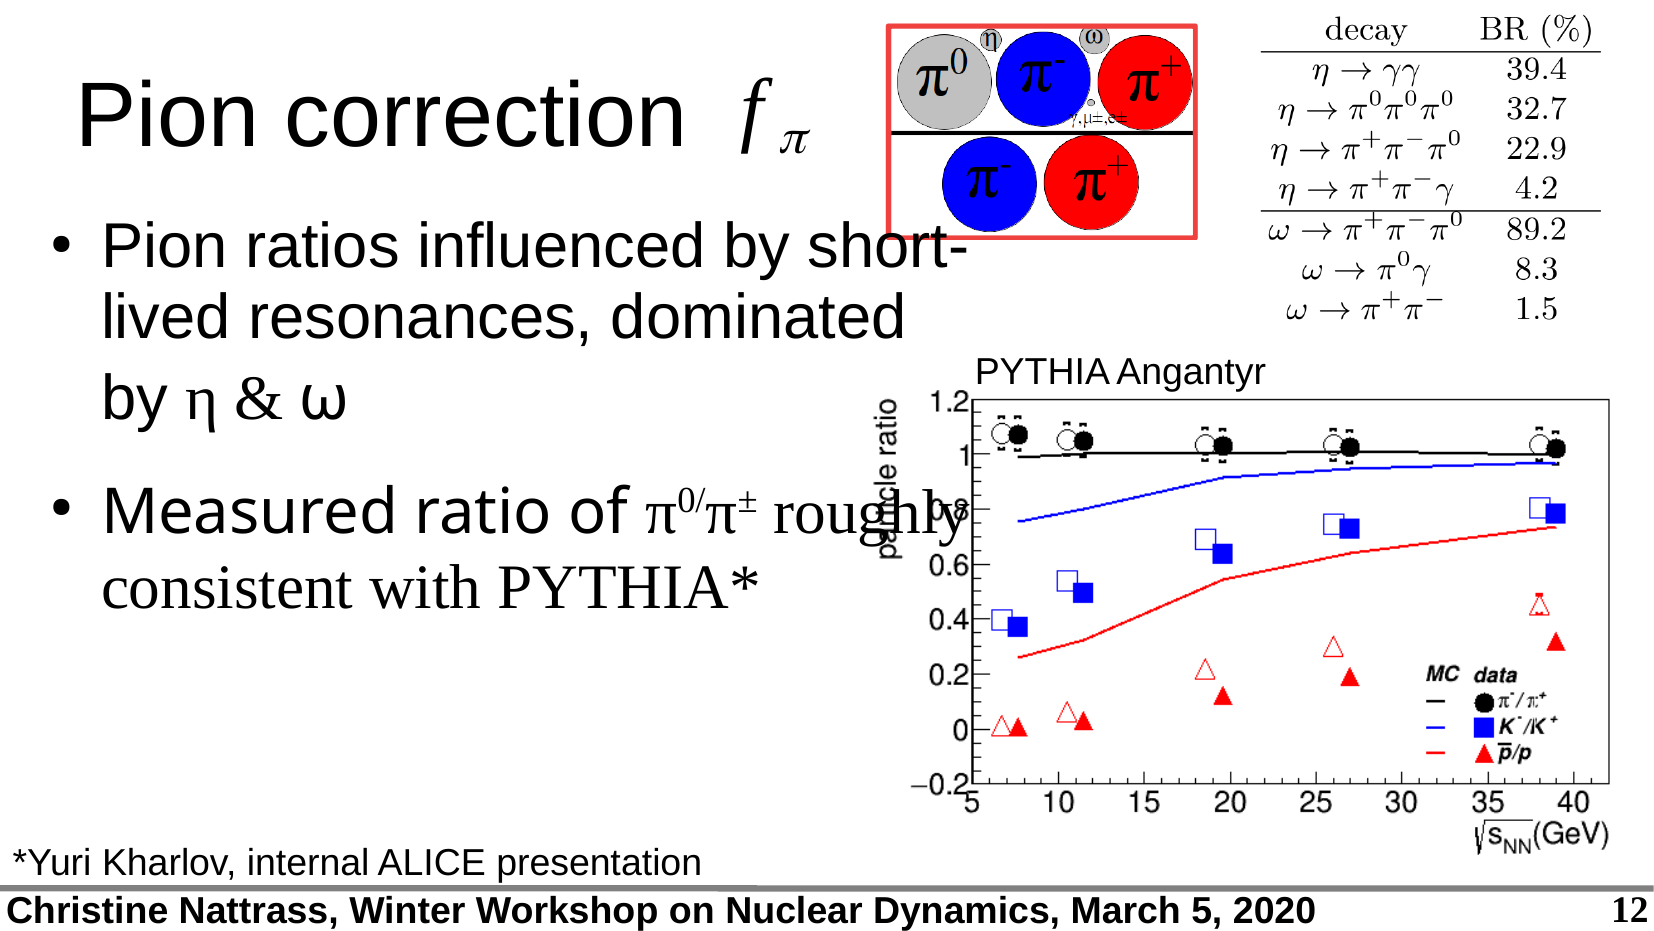

# Pion correction
Pion ratios influenced by short-lived resonances, dominated by η & ω
Measured ratio of π0/π± roughly consistent with PYTHIA*
PYTHIA Angantyr
*Yuri Kharlov, internal ALICE presentation
12